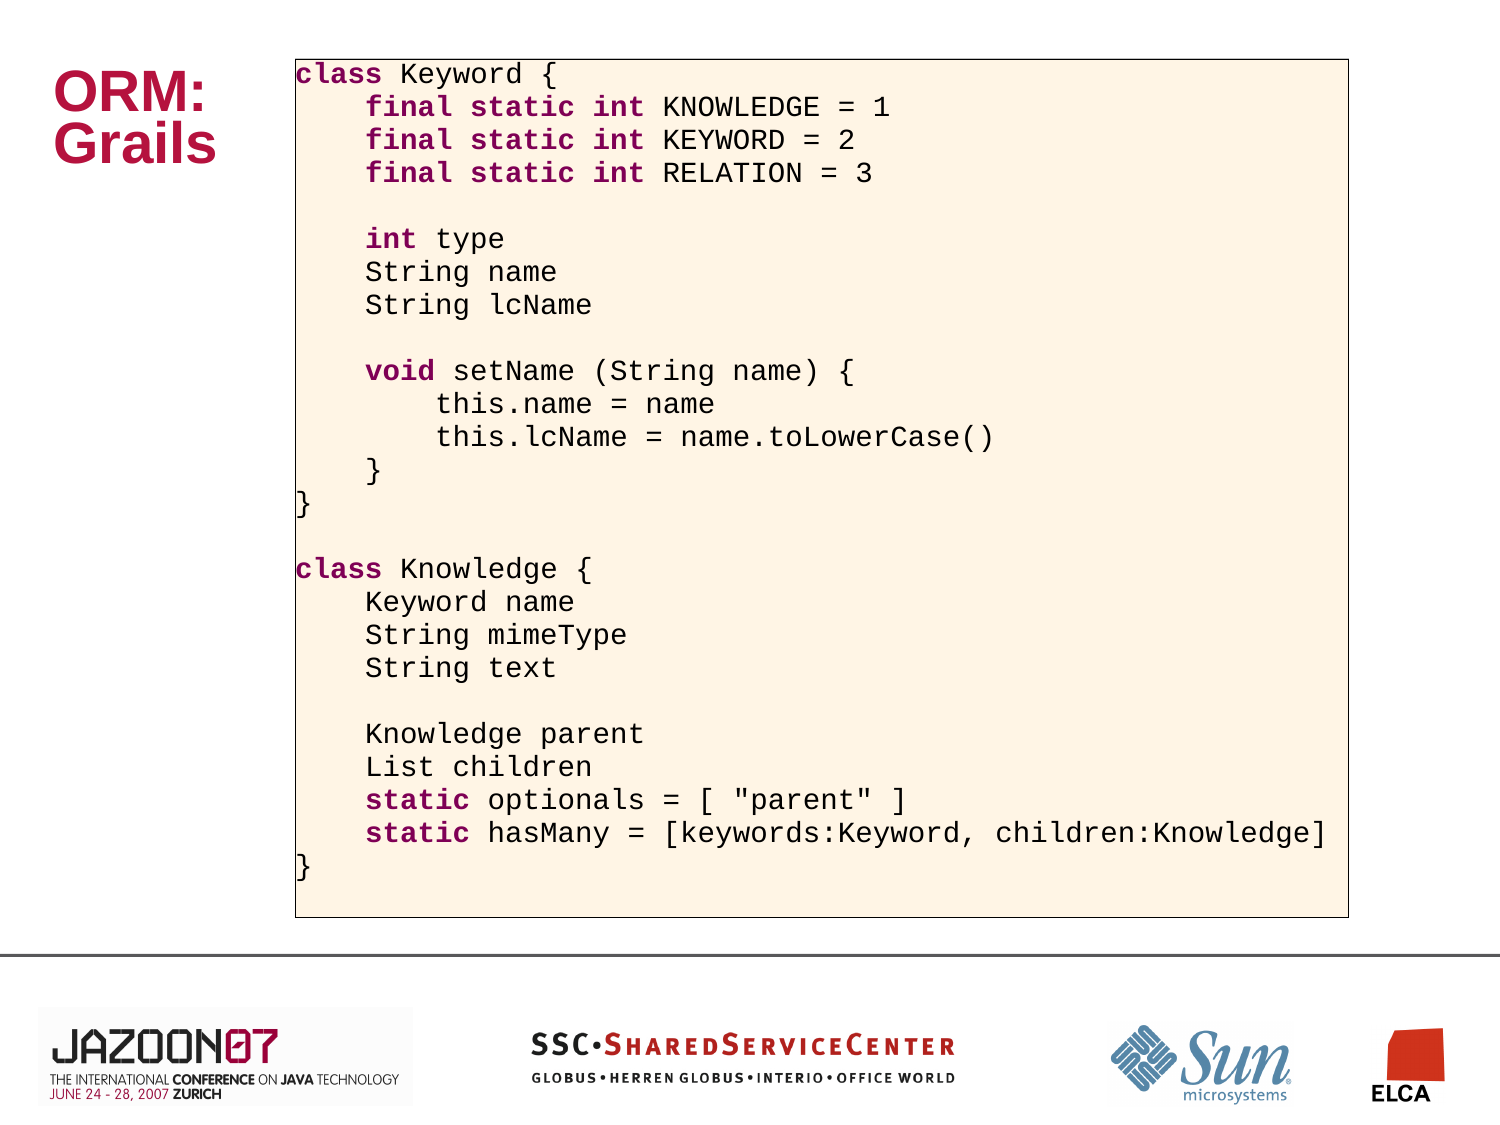

# ORM: Grails
class Keyword {
 final static int KNOWLEDGE = 1
 final static int KEYWORD = 2
 final static int RELATION = 3
 int type
 String name
 String lcName
 void setName (String name) {
 this.name = name
 this.lcName = name.toLowerCase()
 }
}
class Knowledge {
 Keyword name
 String mimeType
 String text
 Knowledge parent
 List children
 static optionals = [ "parent" ]
 static hasMany = [keywords:Keyword, children:Knowledge]
}